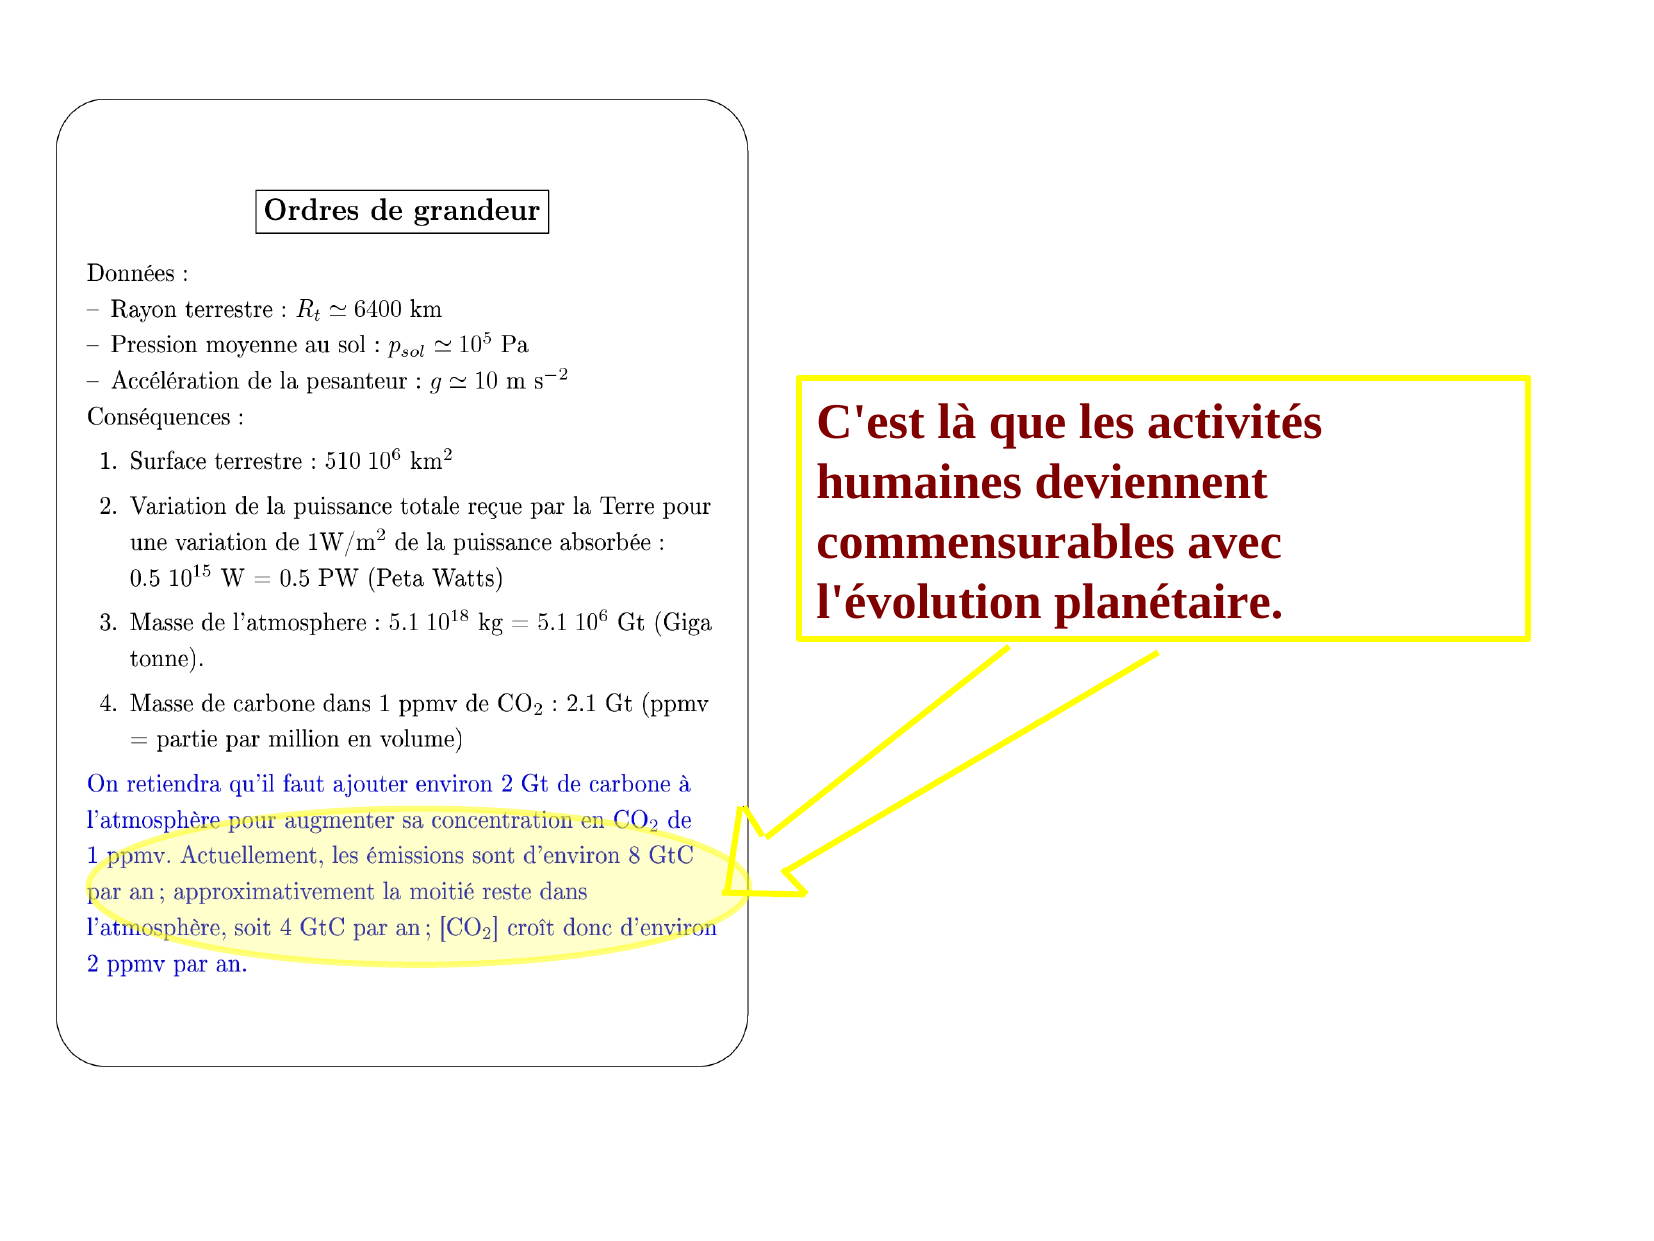

C'est là que les activités humaines deviennent commensurables avec l'évolution planétaire.